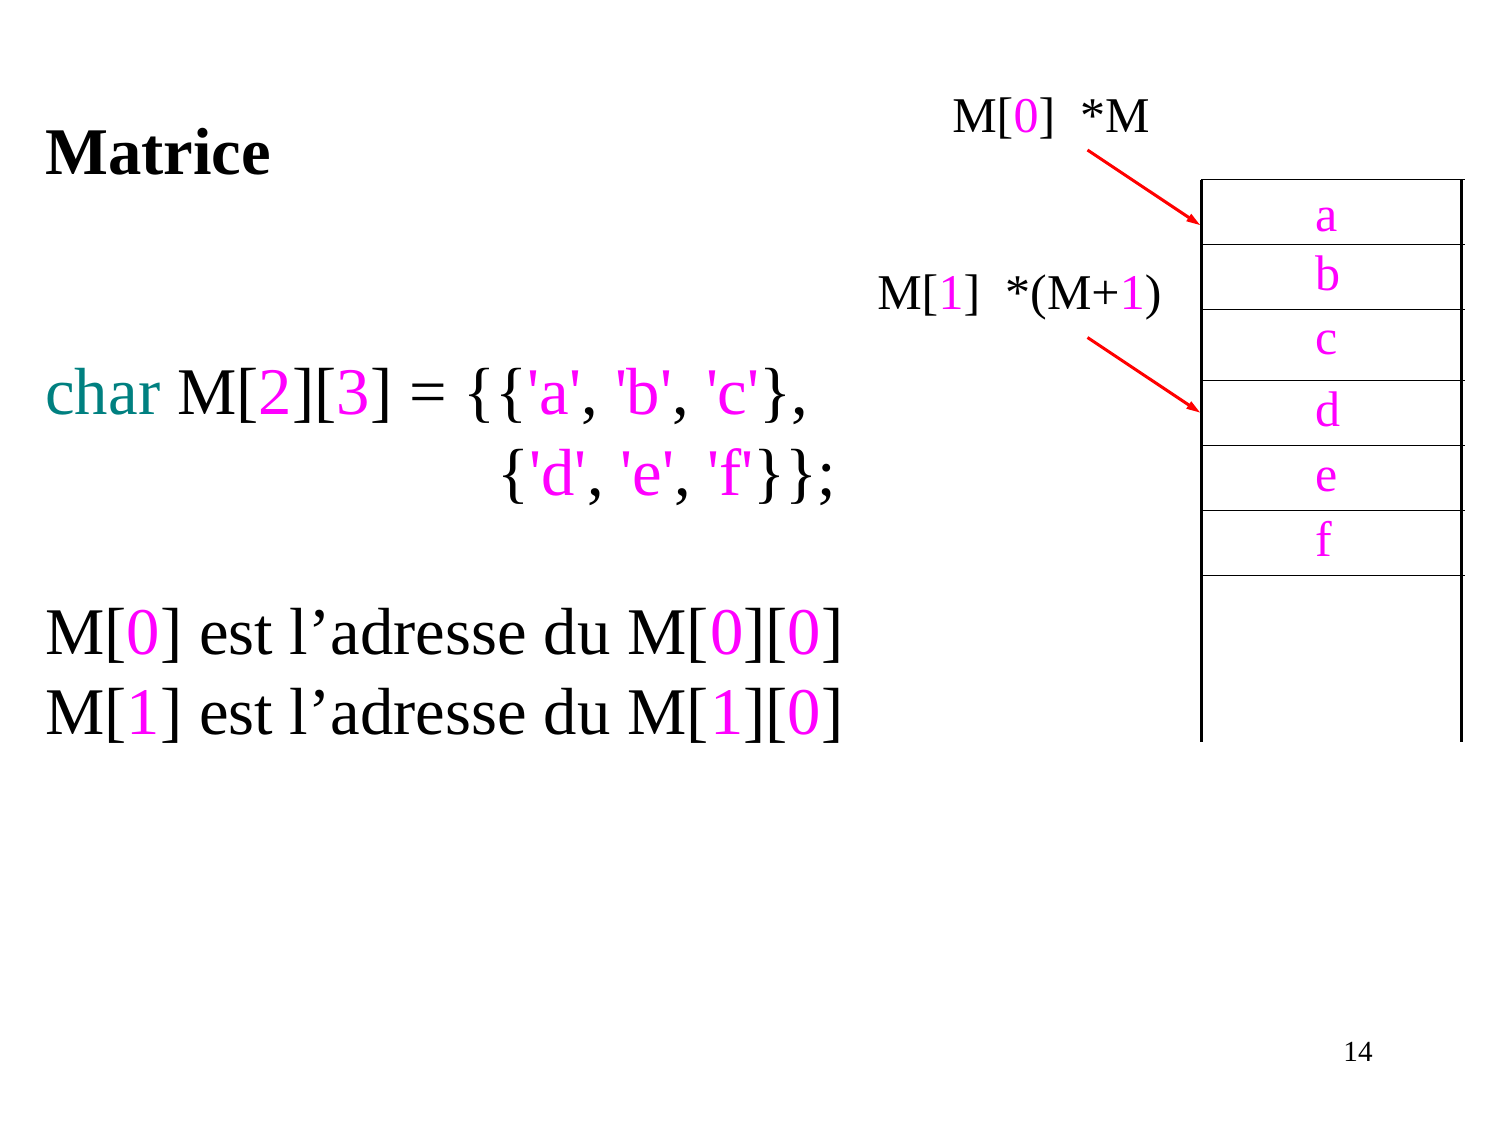

M[0] *M
a
b
M[1] *(M+1)
c
d
e
f
Matrice
char M[2][3] = {{'a', 'b', 'c'},
 {'d', 'e', 'f'}};
M[0] est l’adresse du M[0][0]
M[1] est l’adresse du M[1][0]
14